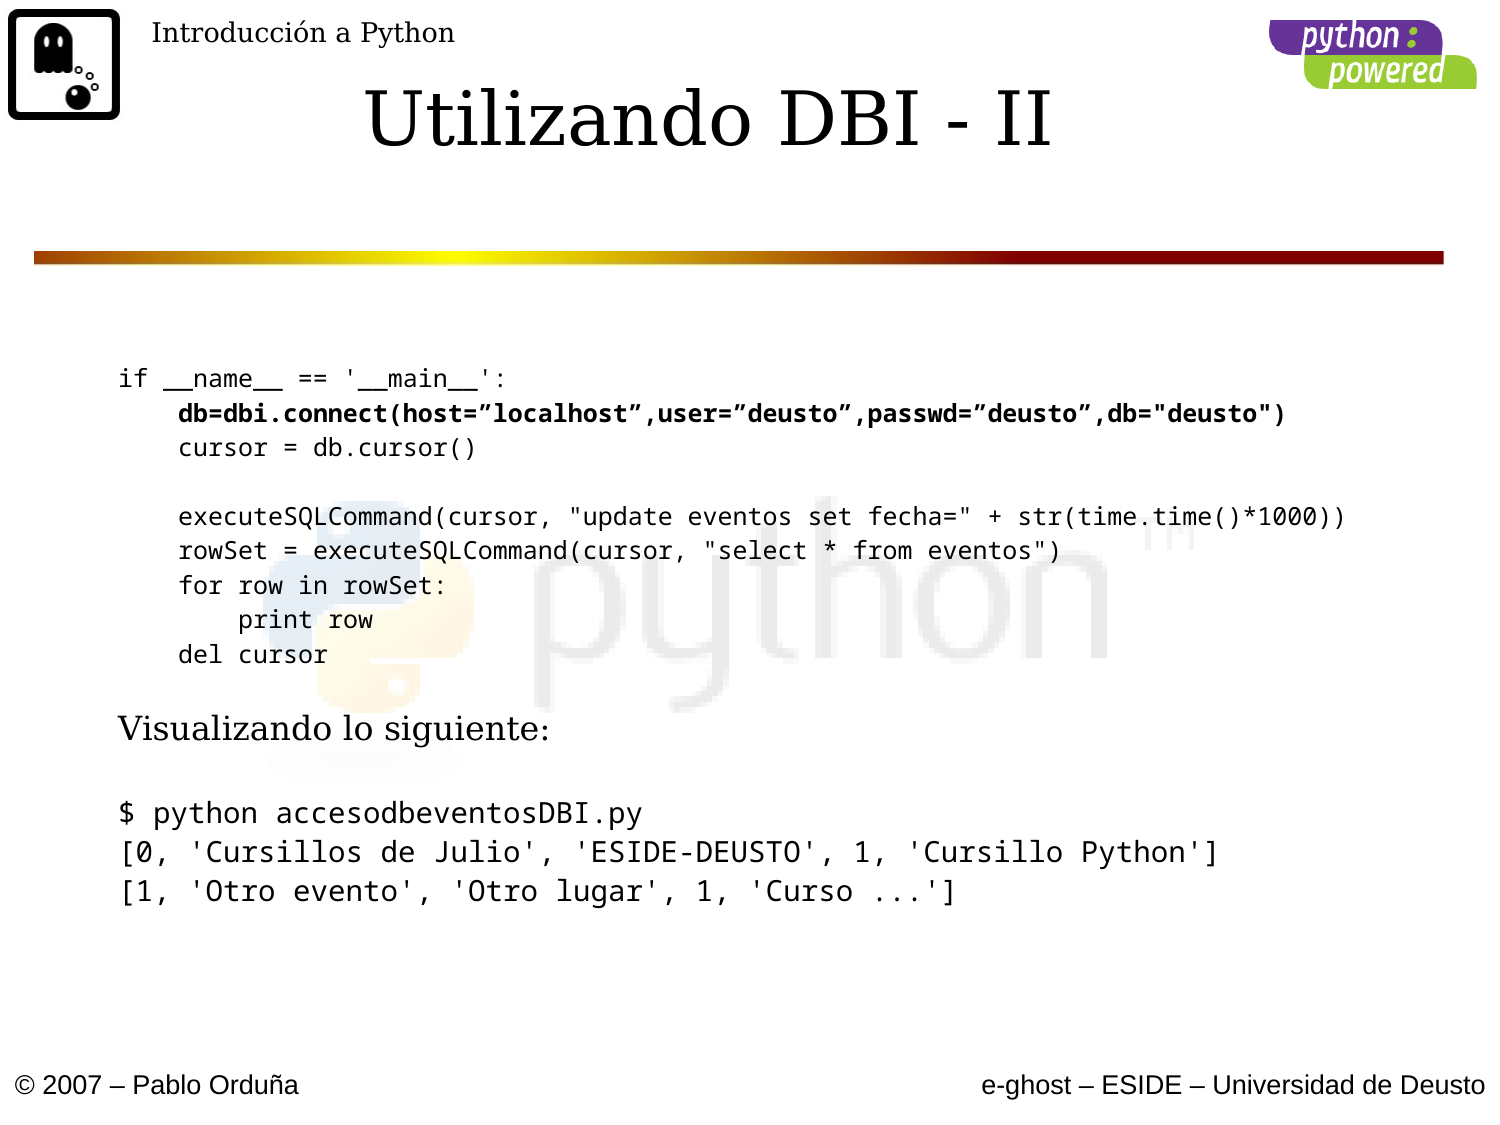

# Utilizando DBI - II
if __name__ == '__main__':
 db=dbi.connect(host=”localhost”,user=”deusto”,passwd=”deusto”,db="deusto")
 cursor = db.cursor()
 executeSQLCommand(cursor, "update eventos set fecha=" + str(time.time()*1000))
 rowSet = executeSQLCommand(cursor, "select * from eventos")
 for row in rowSet:
 print row
 del cursor
Visualizando lo siguiente:
$ python accesodbeventosDBI.py
[0, 'Cursillos de Julio', 'ESIDE-DEUSTO', 1, 'Cursillo Python']
[1, 'Otro evento', 'Otro lugar', 1, 'Curso ...']